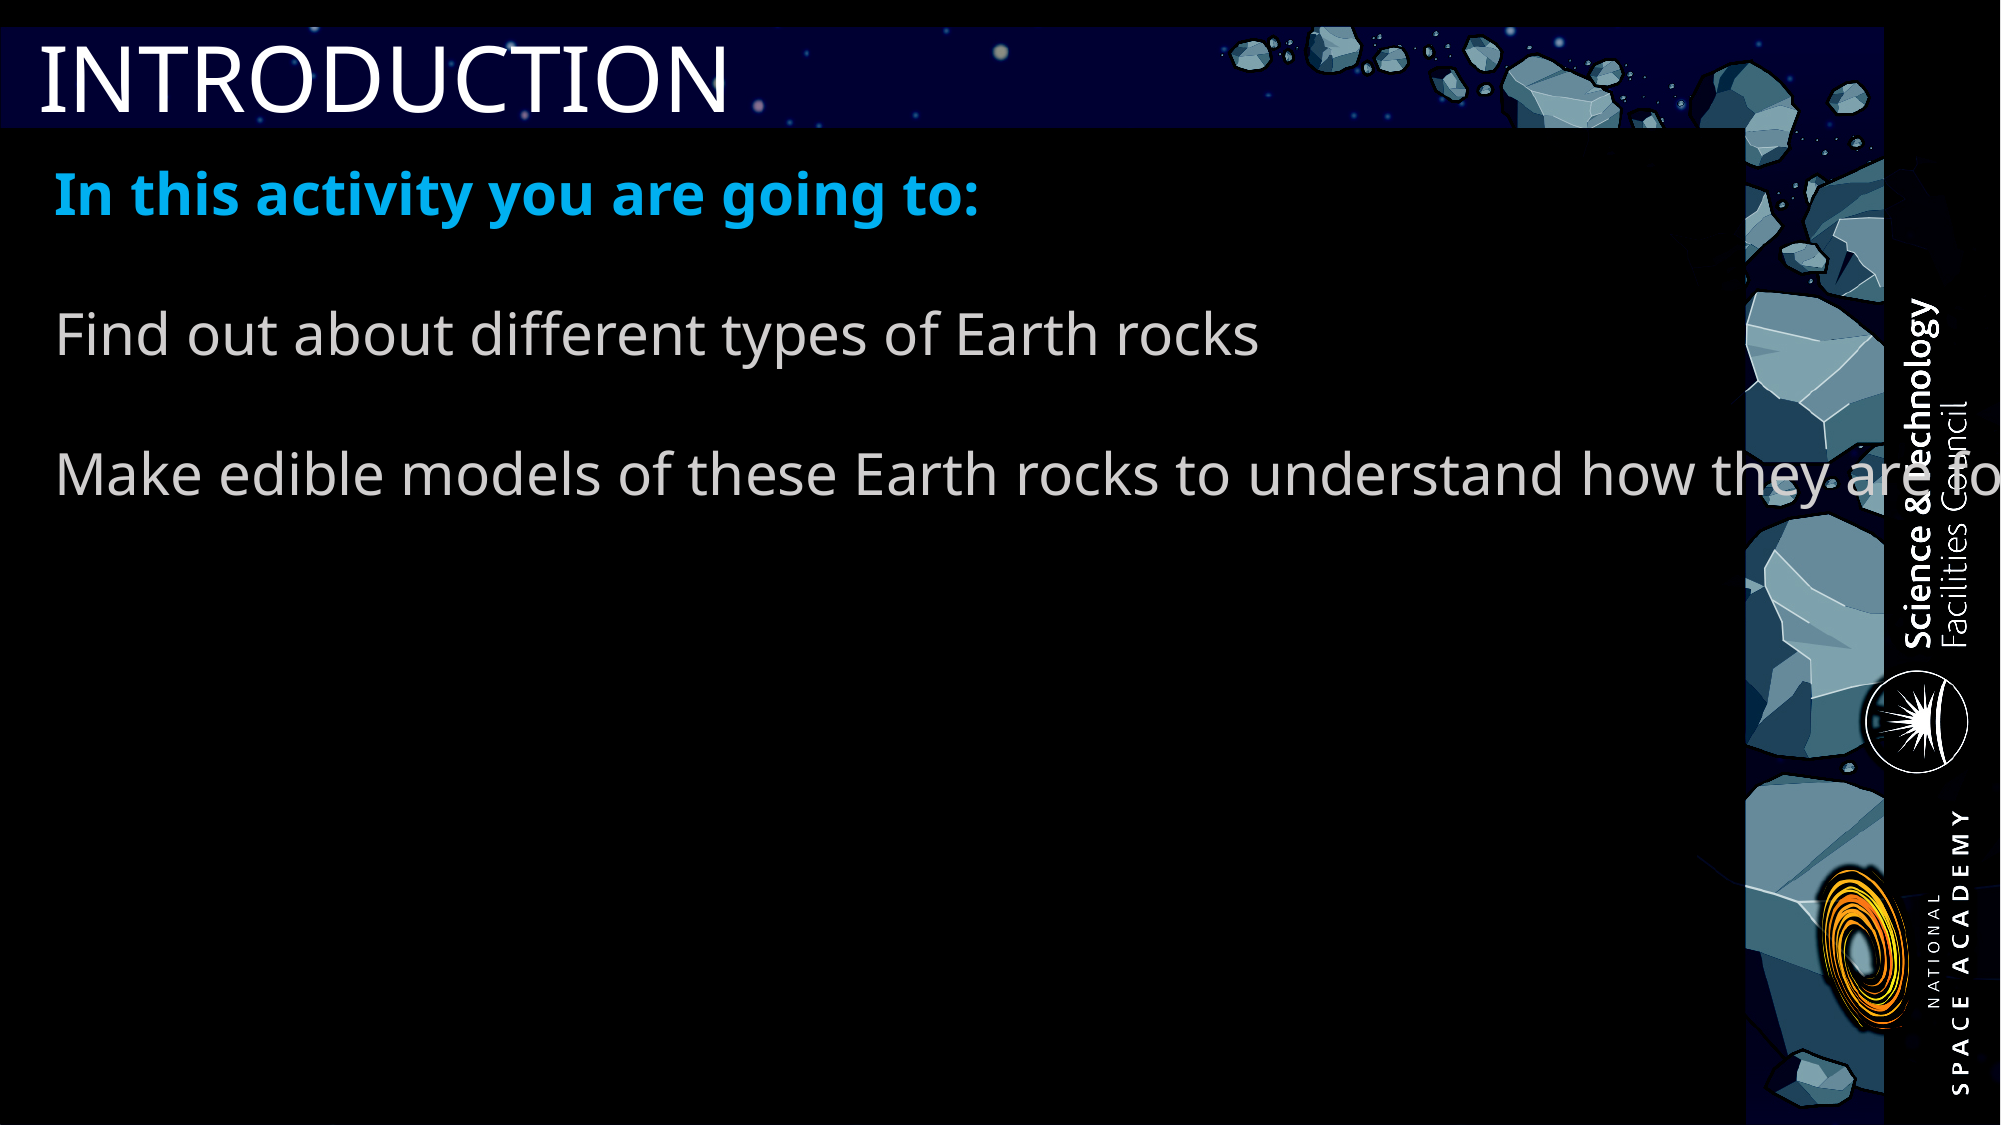

INTRODUCTION
In this activity you are going to:
Find out about different types of Earth rocks
Make edible models of these Earth rocks to understand how they are formed
Branding